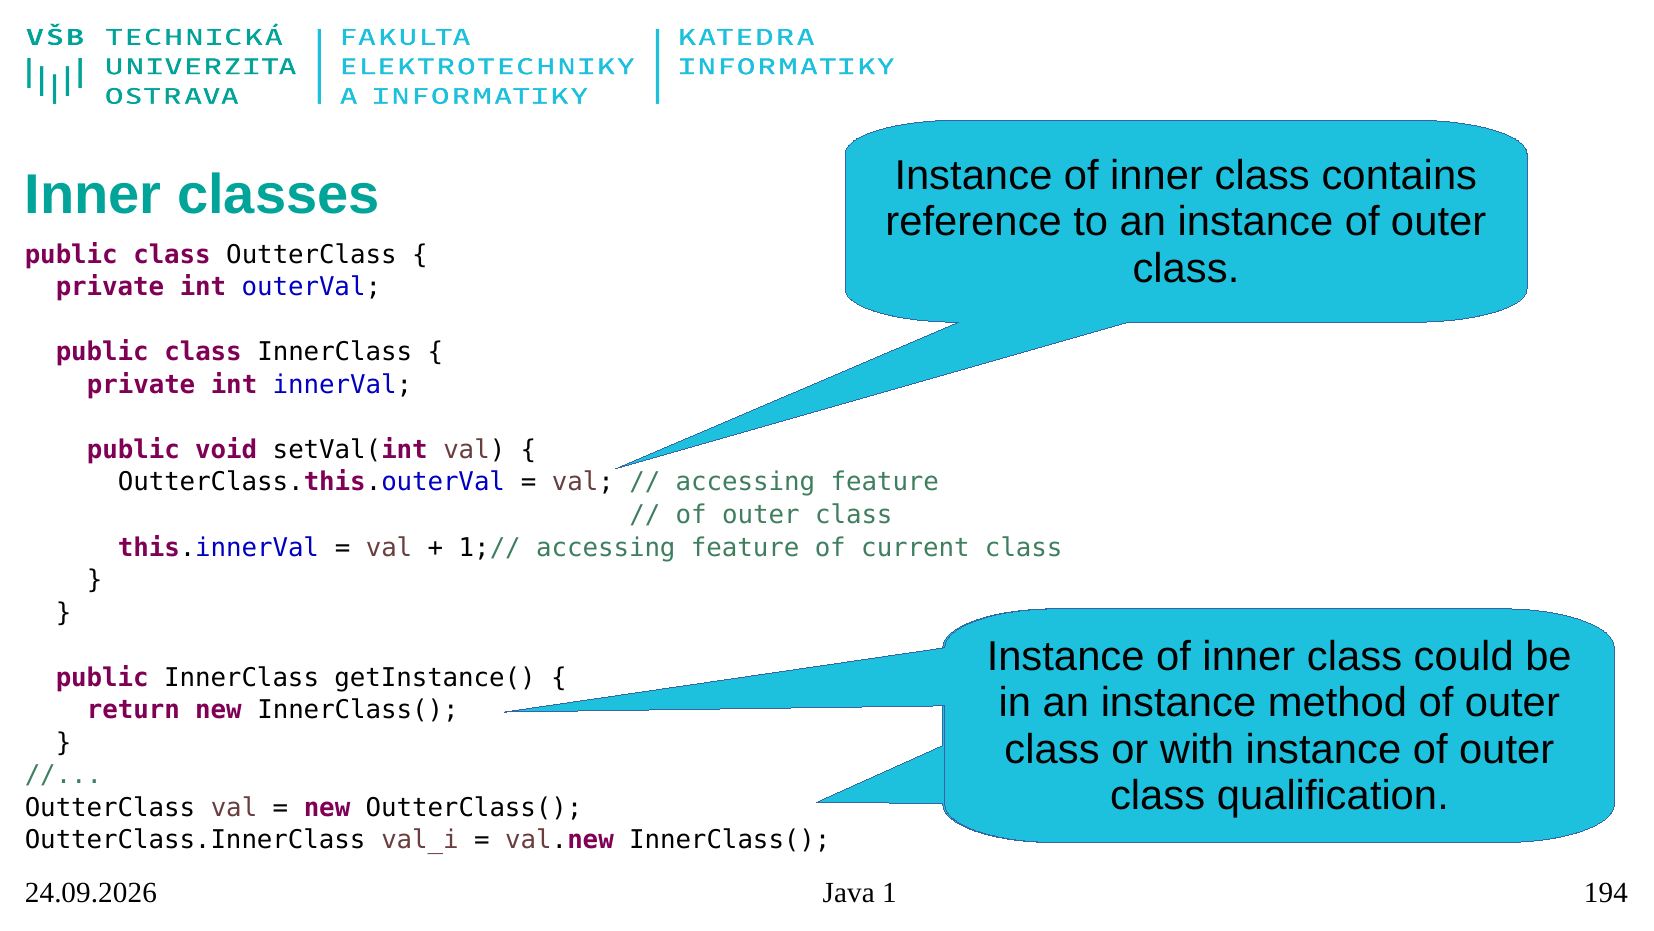

Instance of inner class contains reference to an instance of outer class.
# Inner classes
public class OutterClass {
 private int outerVal;
 public class InnerClass {
 private int innerVal;
 public void setVal(int val) {
 OutterClass.this.outerVal = val; // accessing feature
 // of outer class
 this.innerVal = val + 1;// accessing feature of current class
 }
 }
 public InnerClass getInstance() {
 return new InnerClass();
 }
//...
OutterClass val = new OutterClass();
OutterClass.InnerClass val_i = val.new InnerClass();
Instance of inner class could be in an instance method of outer class or with instance of outer class qualification.
Instance of inner class could be in an instance method of outer class or with instance of outer class qualification.
Java 1
194